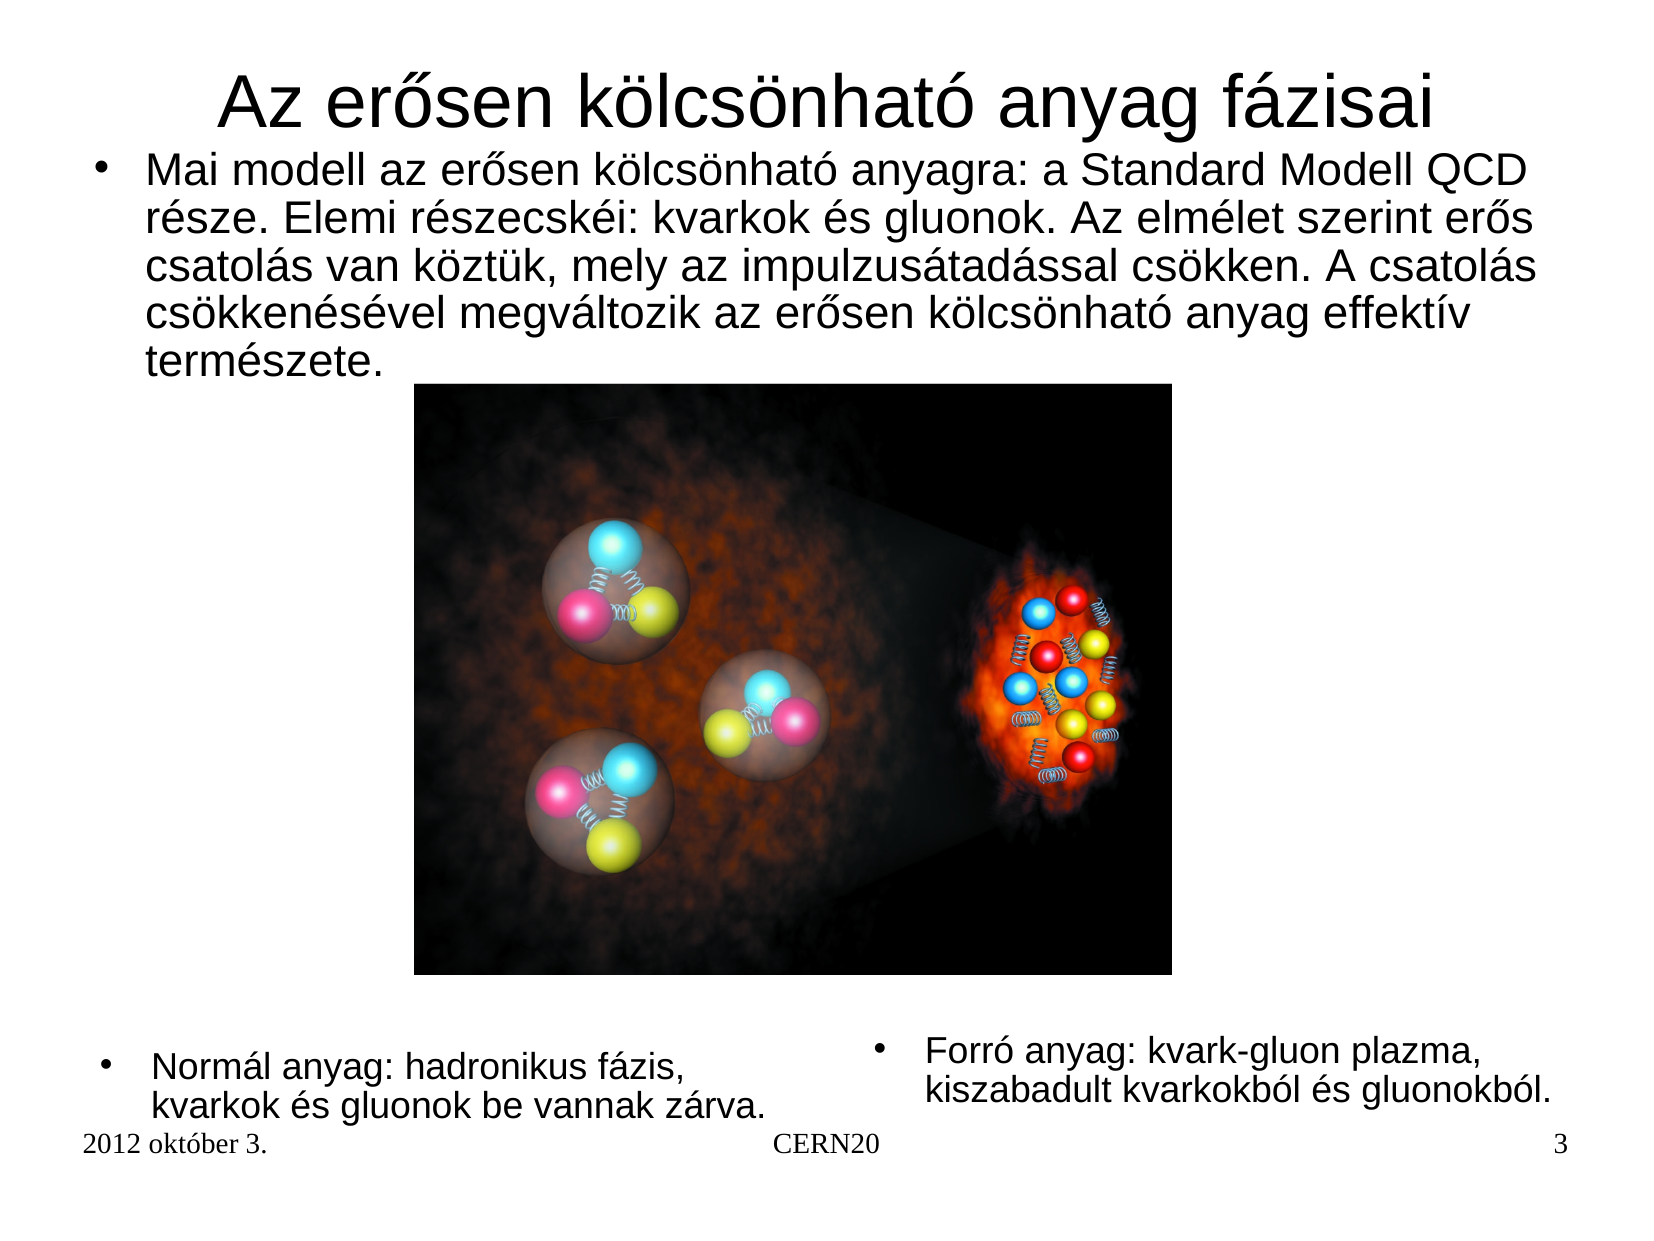

Az erősen kölcsönható anyag fázisai
Mai modell az erősen kölcsönható anyagra: a Standard Modell QCD része. Elemi részecskéi: kvarkok és gluonok. Az elmélet szerint erős csatolás van köztük, mely az impulzusátadással csökken. A csatolás csökkenésével megváltozik az erősen kölcsönható anyag effektív természete.
Forró anyag: kvark-gluon plazma, kiszabadult kvarkokból és gluonokból.
# Normál anyag: hadronikus fázis, kvarkok és gluonok be vannak zárva.
2012 október 3.
CERN20
3